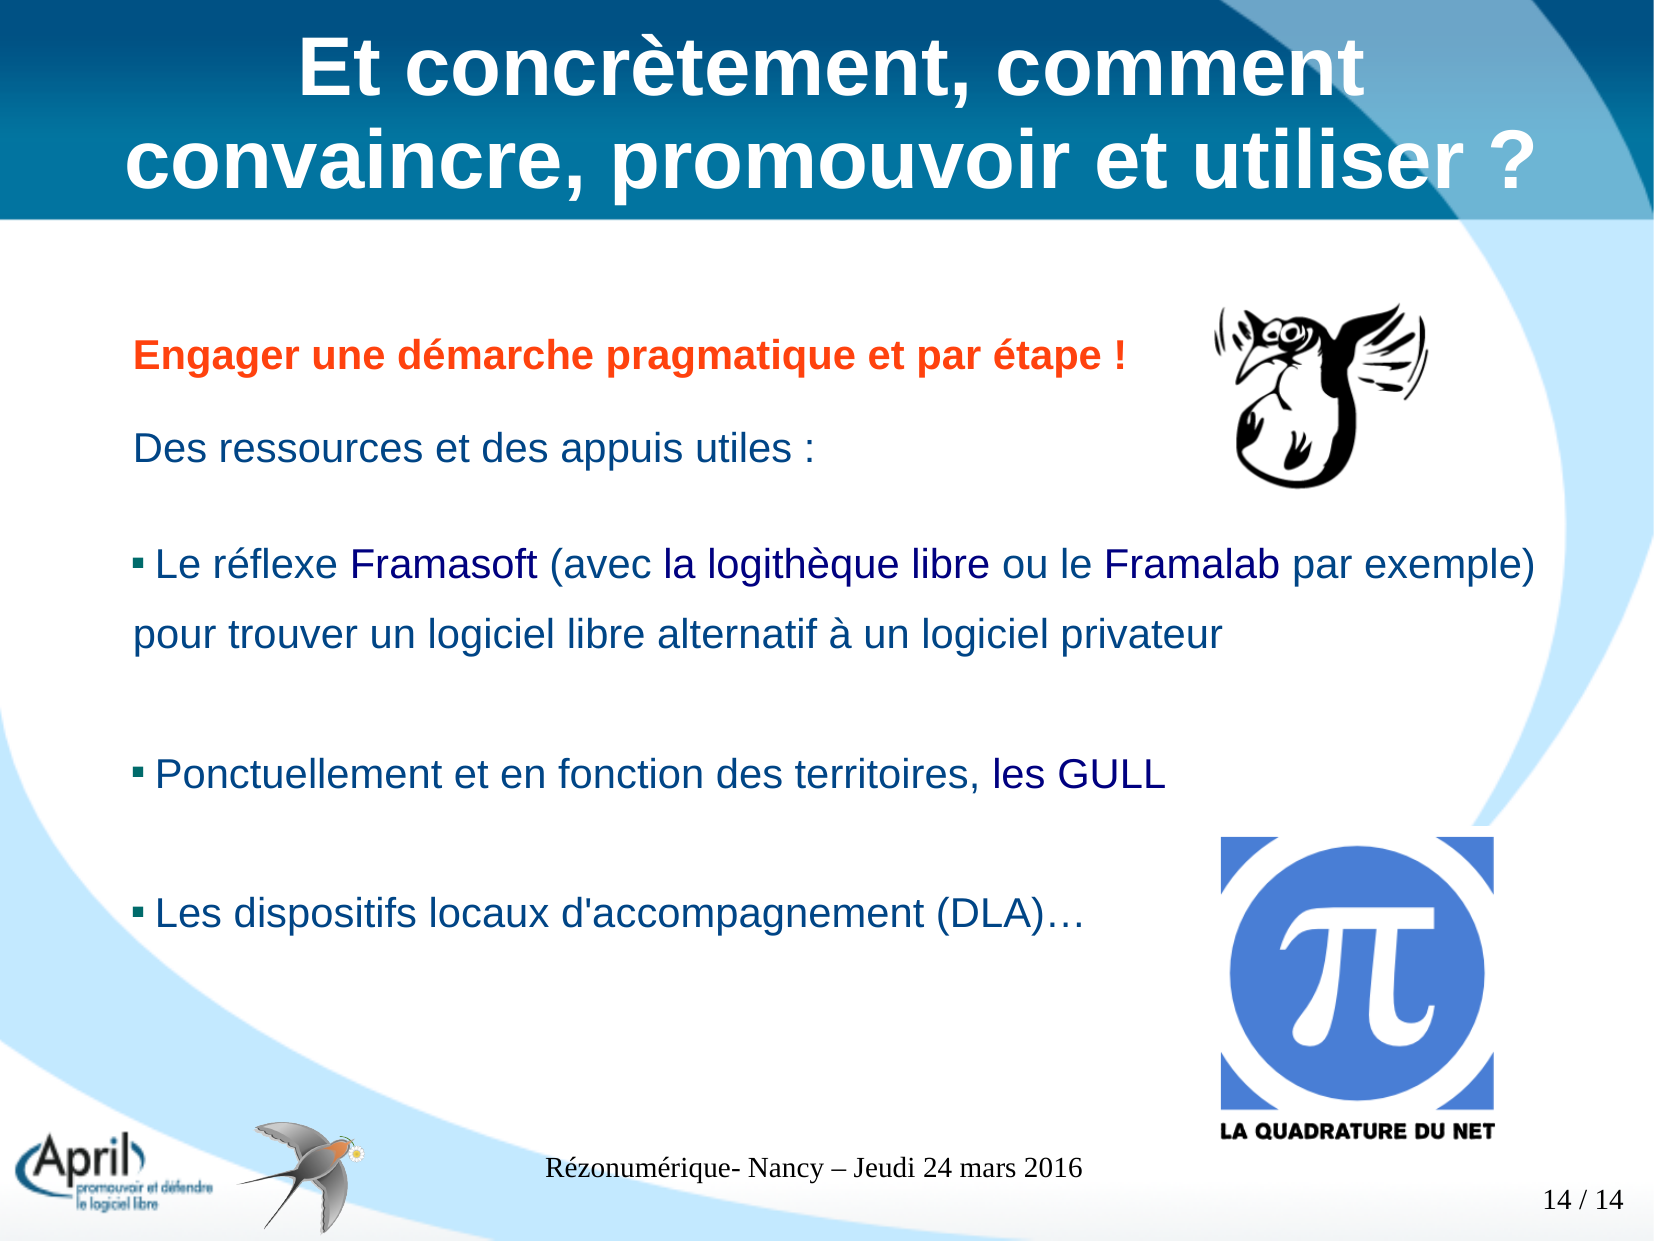

Et concrètement, comment convaincre, promouvoir et utiliser ?
Engager une démarche pragmatique et par étape !
Des ressources et des appuis utiles :
 Le réflexe Framasoft (avec la logithèque libre ou le Framalab par exemple) pour trouver un logiciel libre alternatif à un logiciel privateur
 Ponctuellement et en fonction des territoires, les GULL
 Les dispositifs locaux d'accompagnement (DLA)…
17 novembre 2014 - CNAJEP
14